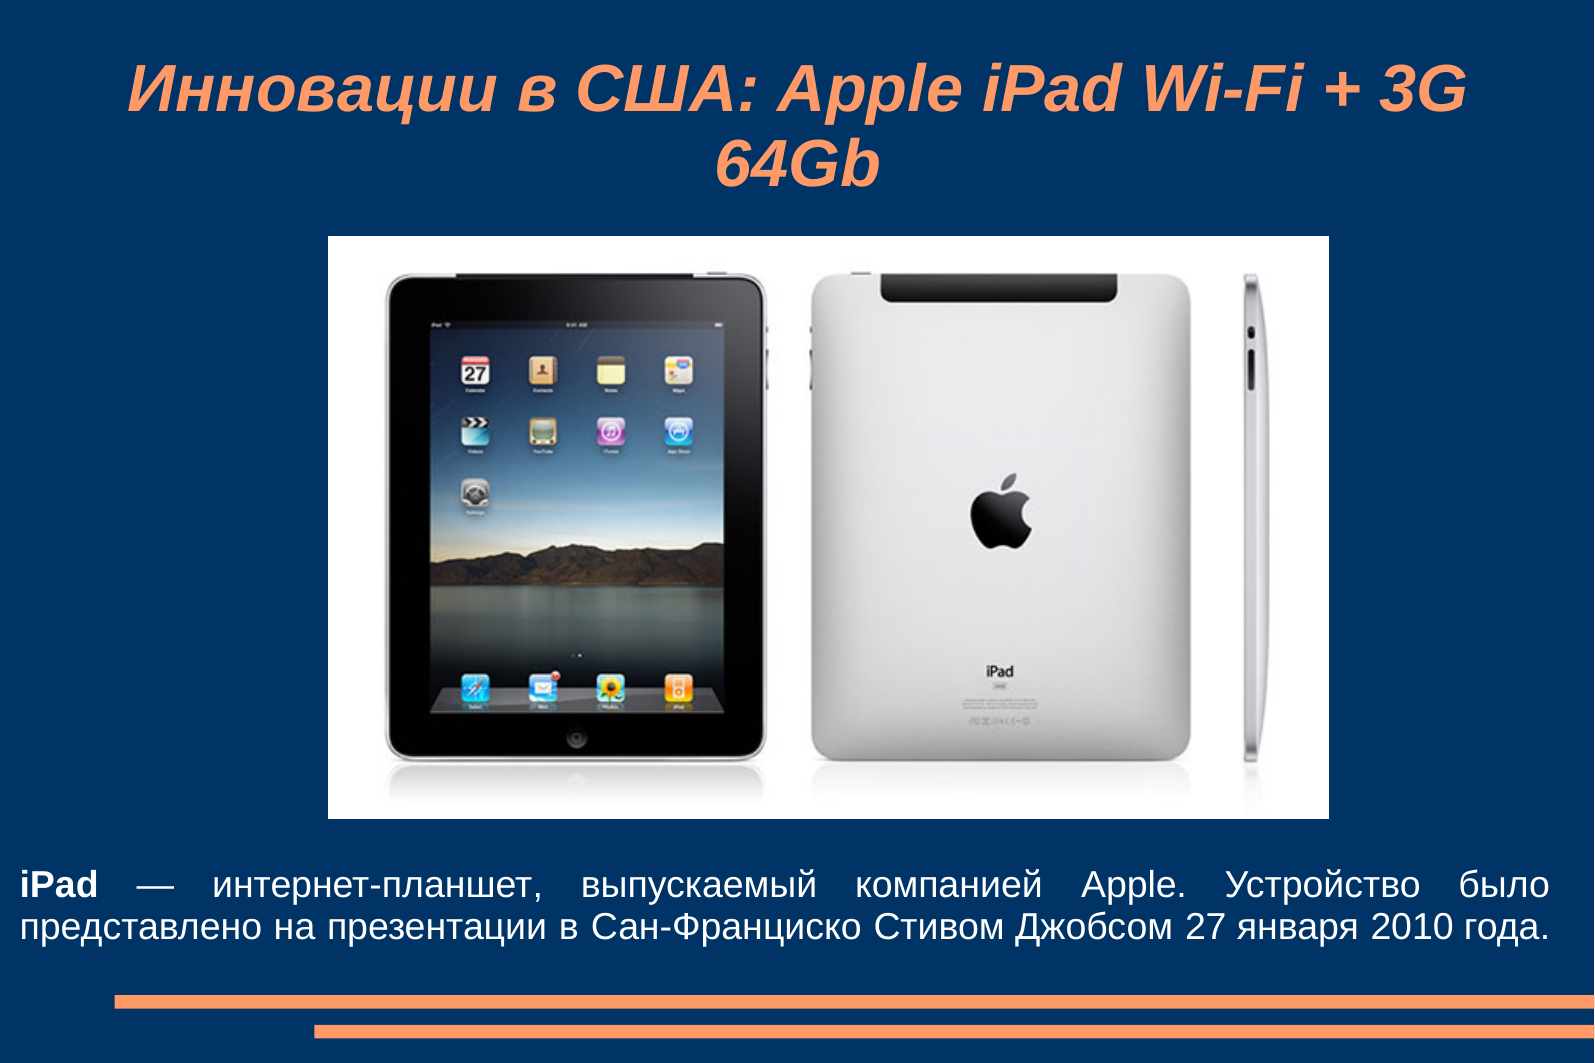

# Инновации в США: Apple iPad Wi-Fi + 3G 64Gb
iPad — интернет-планшет, выпускаемый компанией Apple. Устройство было представлено на презентации в Сан-Франциско Стивом Джобсом 27 января 2010 года.